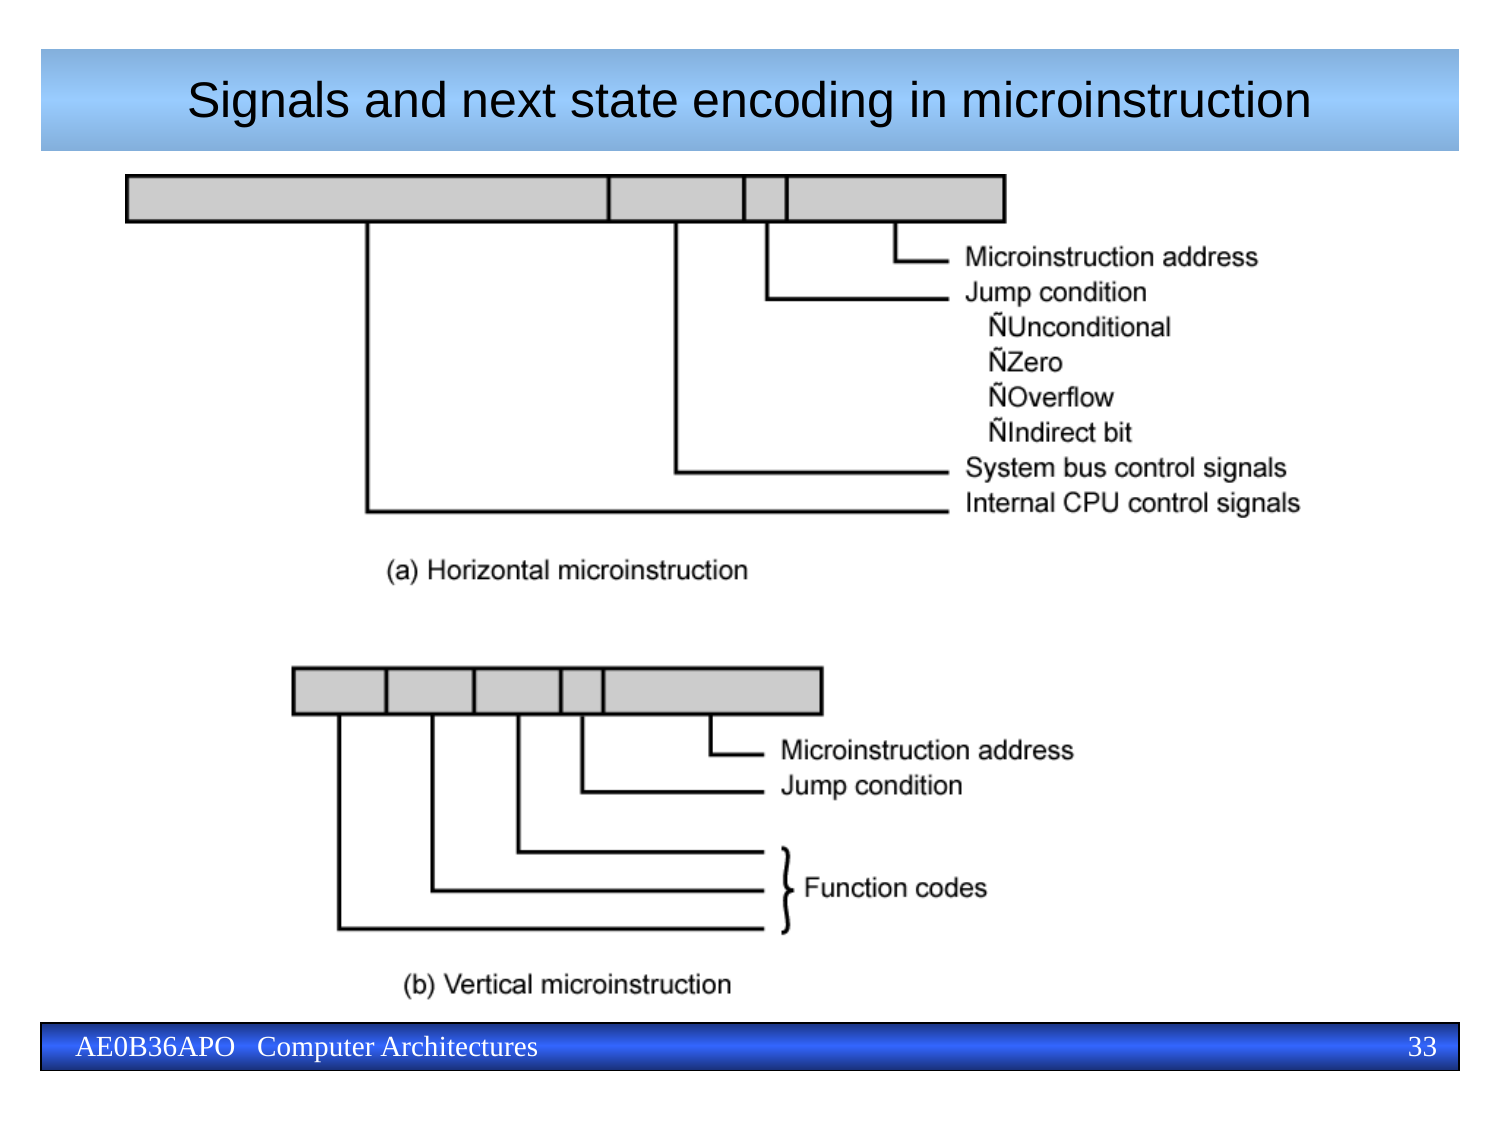

# Signals and next state encoding in microinstruction
AE0B36APO Computer Architectures
33